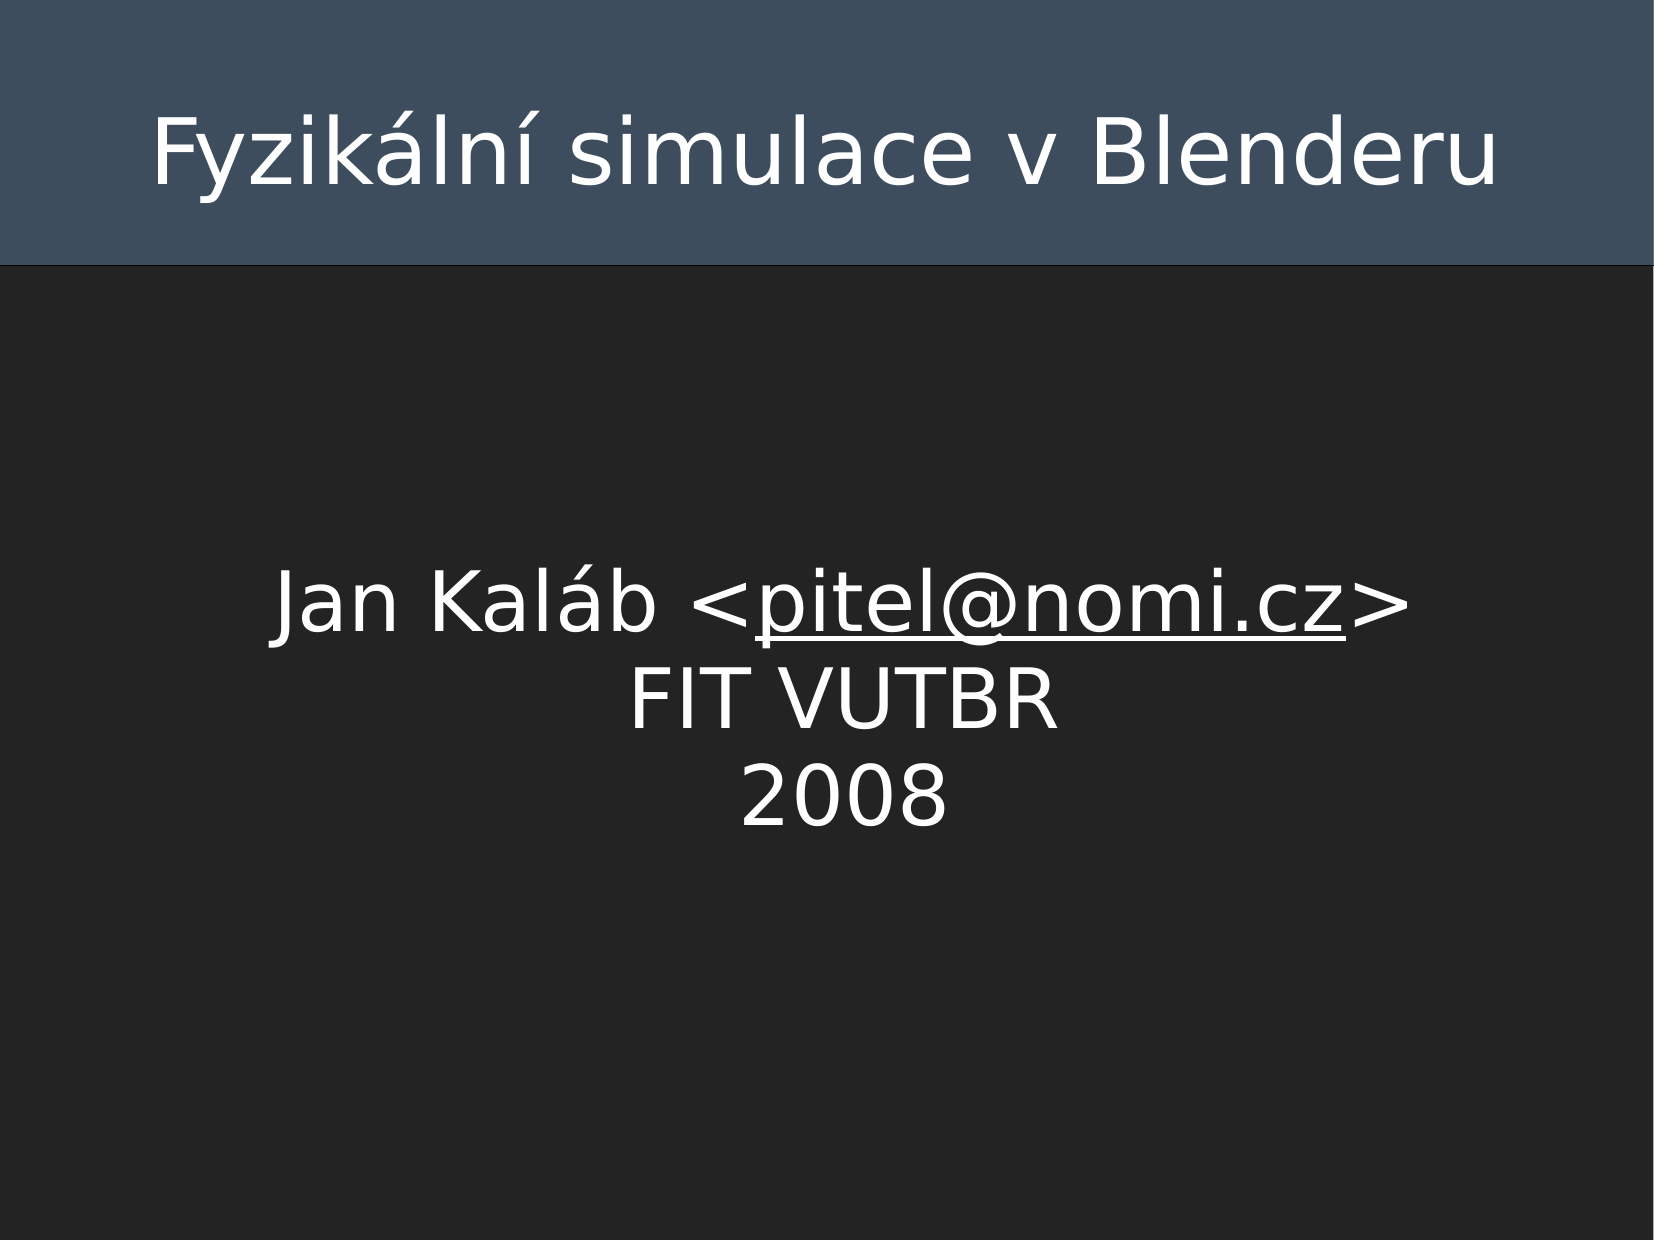

# Fyzikální simulace v Blenderu
Jan Kaláb <pitel@nomi.cz>
FIT VUTBR
2008